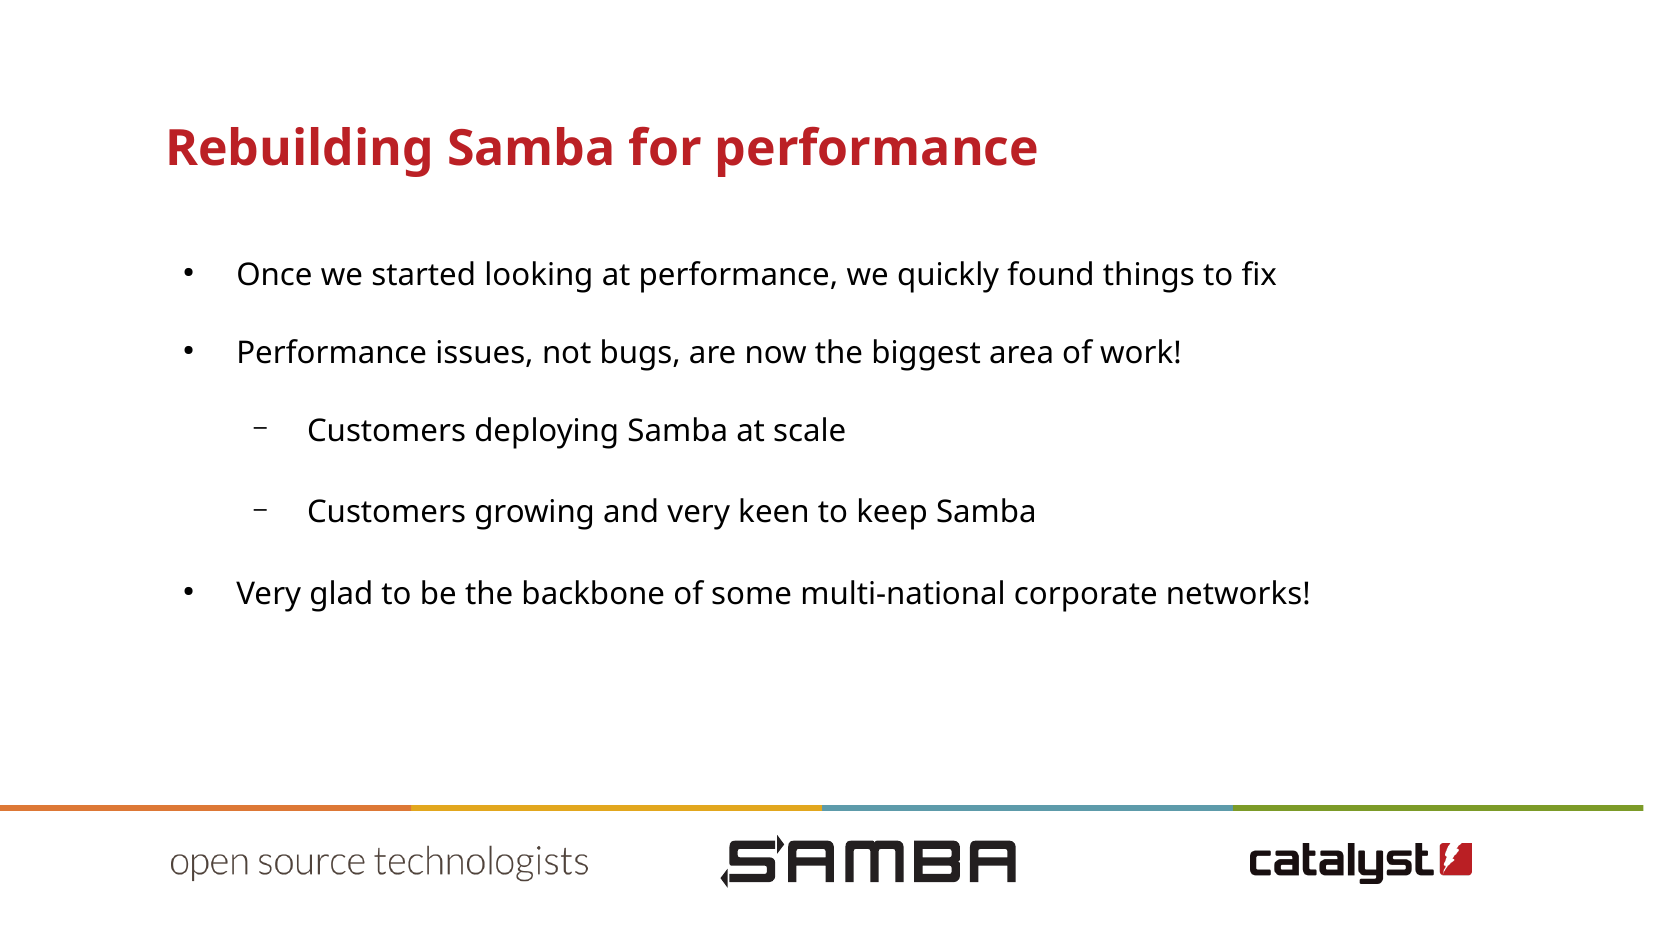

Rebuilding Samba for performance
# Once we started looking at performance, we quickly found things to fix
Performance issues, not bugs, are now the biggest area of work!
Customers deploying Samba at scale
Customers growing and very keen to keep Samba
Very glad to be the backbone of some multi-national corporate networks!